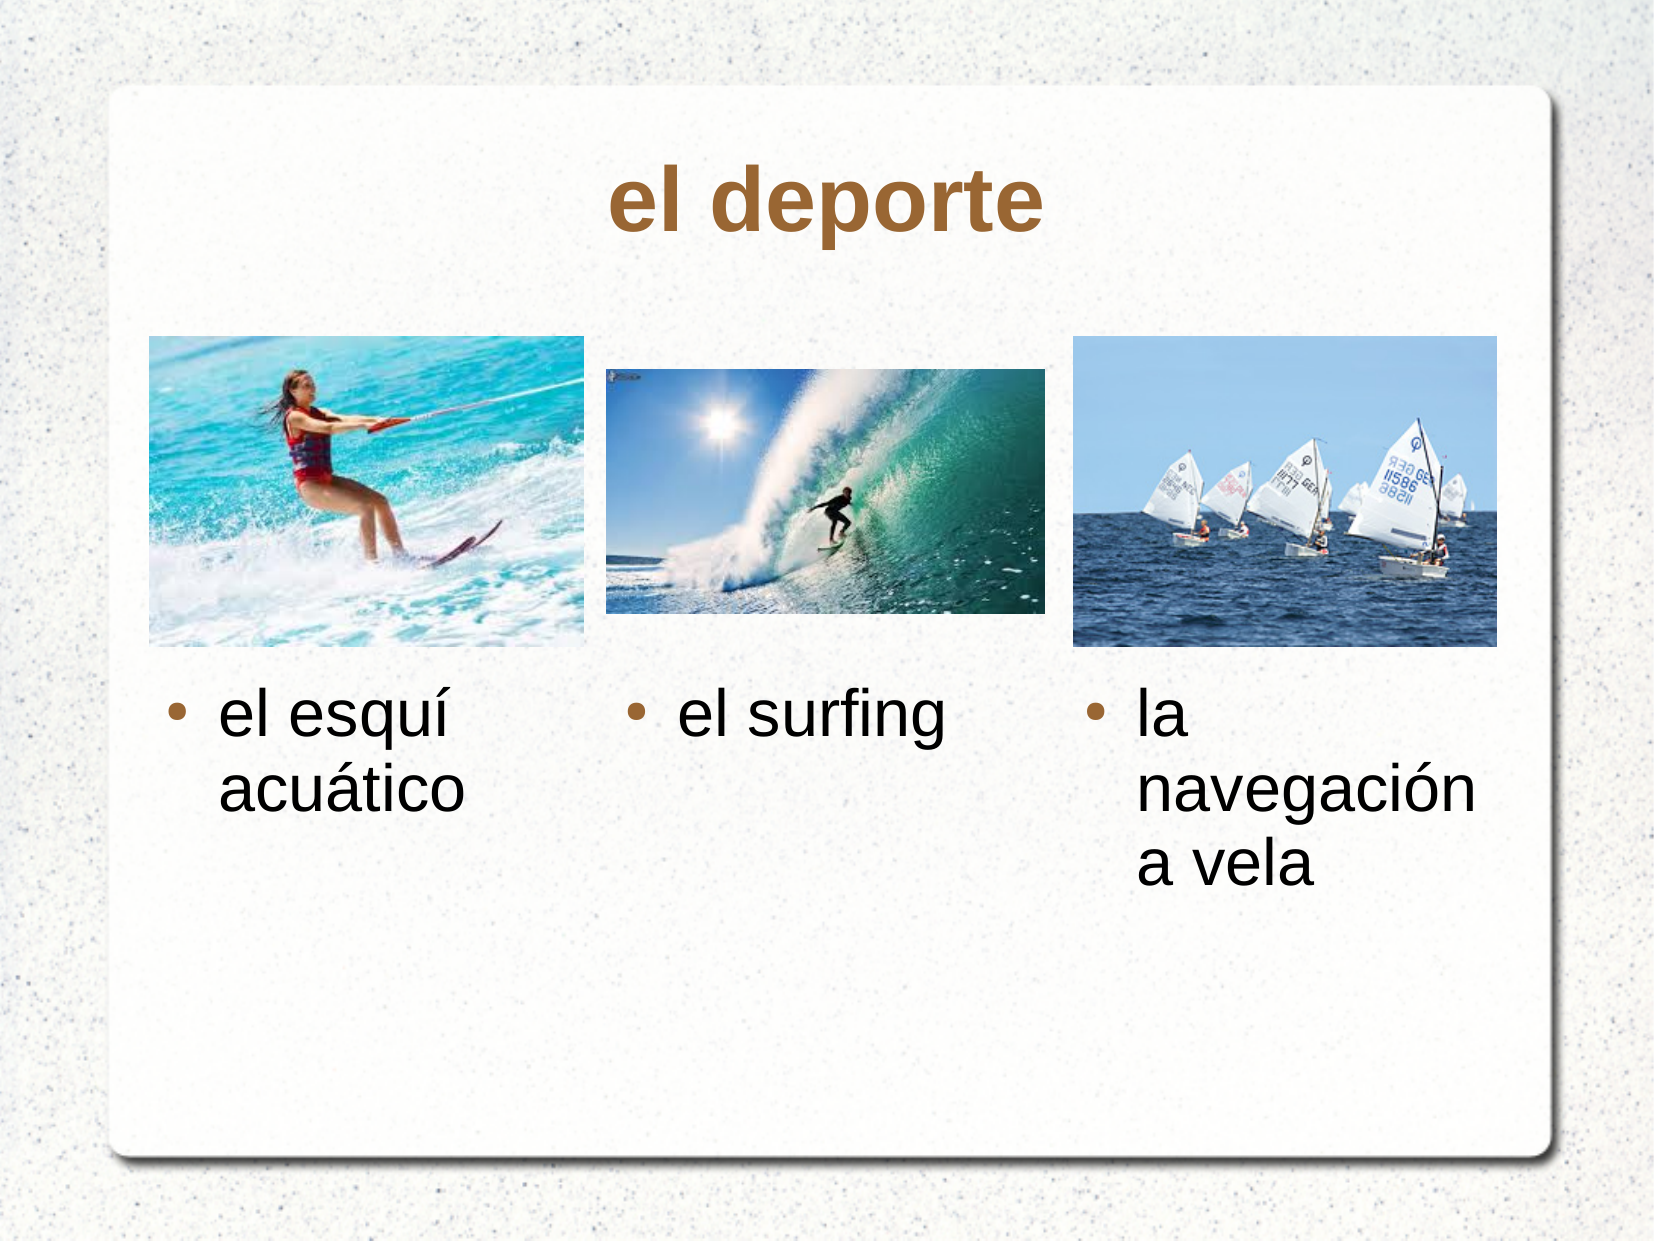

# el deporte
el esquí acuático
el surfing
la navegación a vela